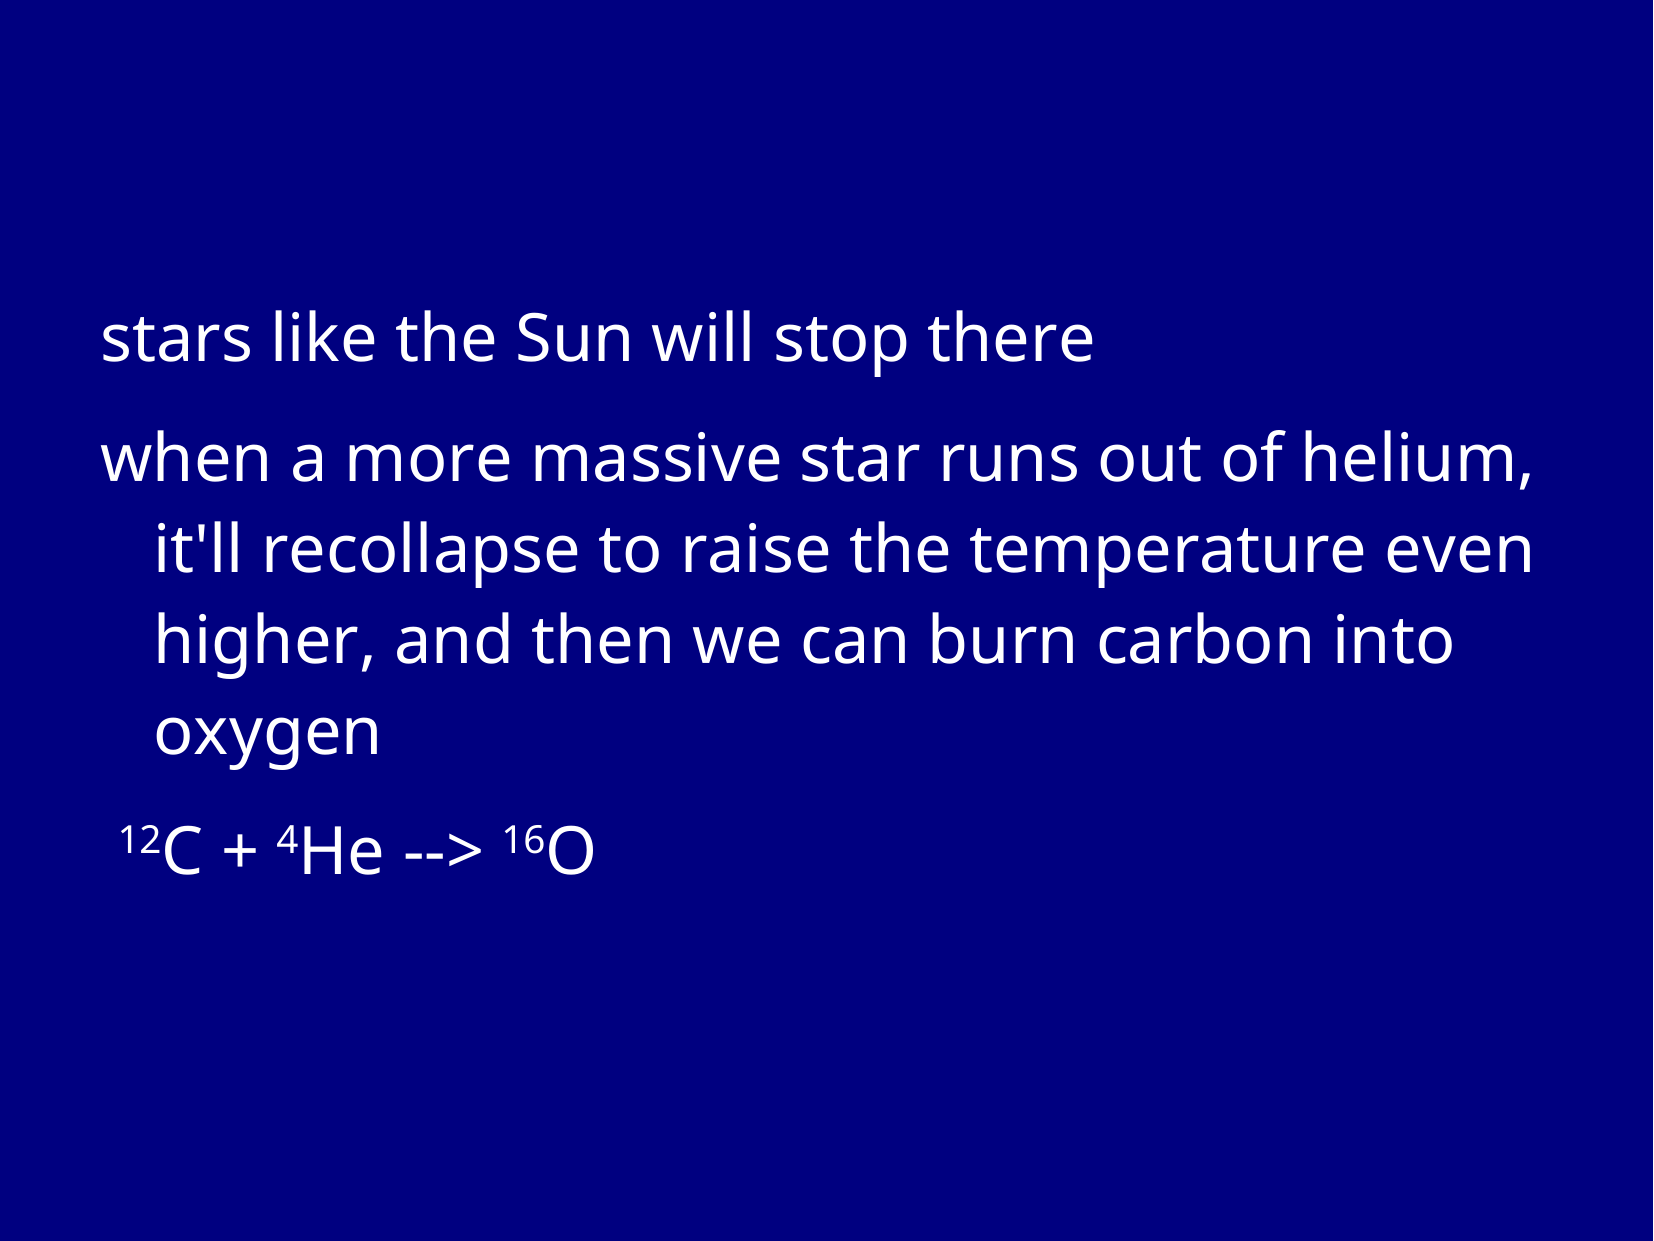

# stars like the Sun will stop there
when a more massive star runs out of helium, it'll recollapse to raise the temperature even higher, and then we can burn carbon into oxygen
 12C + 4He --> 16O